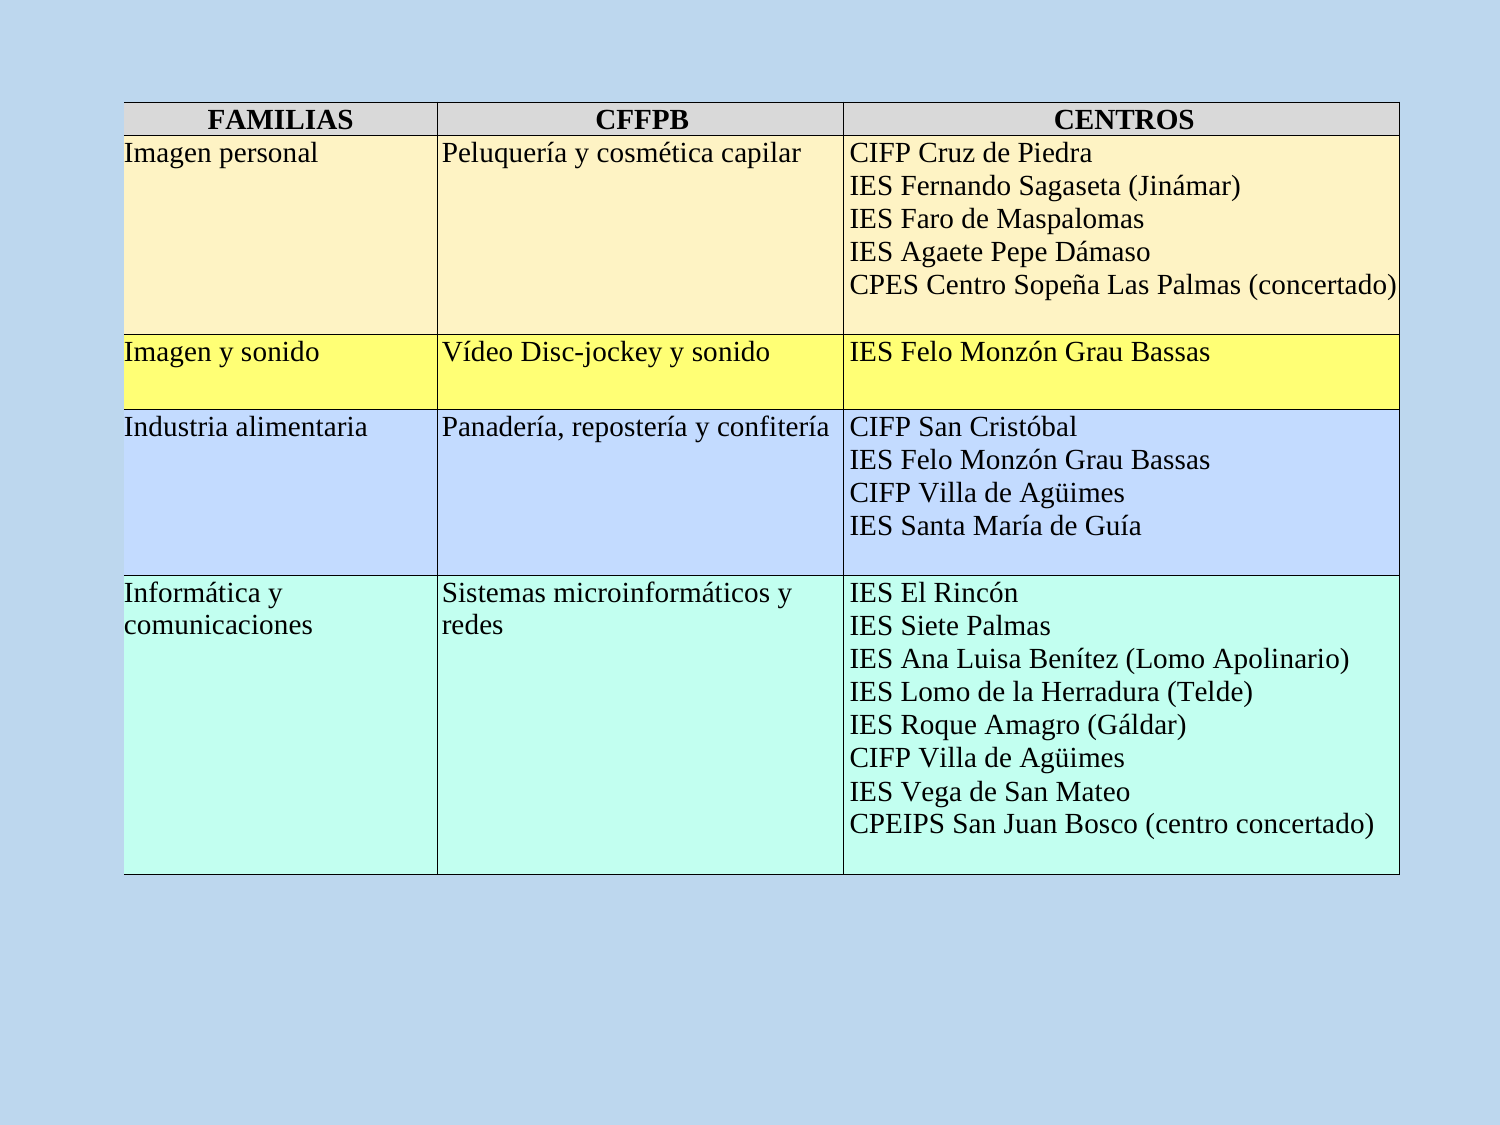

| FAMILIAS | CFFPB | CENTROS |
| --- | --- | --- |
| Imagen personal | Peluquería y cosmética capilar | CIFP Cruz de Piedra IES Fernando Sagaseta (Jinámar) IES Faro de Maspalomas IES Agaete Pepe Dámaso CPES Centro Sopeña Las Palmas (concertado) |
| Imagen y sonido | Vídeo Disc-jockey y sonido | IES Felo Monzón Grau Bassas |
| Industria alimentaria | Panadería, repostería y confitería | CIFP San Cristóbal IES Felo Monzón Grau Bassas CIFP Villa de Agüimes IES Santa María de Guía |
| Informática y comunicaciones | Sistemas microinformáticos y redes | IES El Rincón IES Siete Palmas IES Ana Luisa Benítez (Lomo Apolinario) IES Lomo de la Herradura (Telde) IES Roque Amagro (Gáldar) CIFP Villa de Agüimes IES Vega de San Mateo CPEIPS San Juan Bosco (centro concertado) |